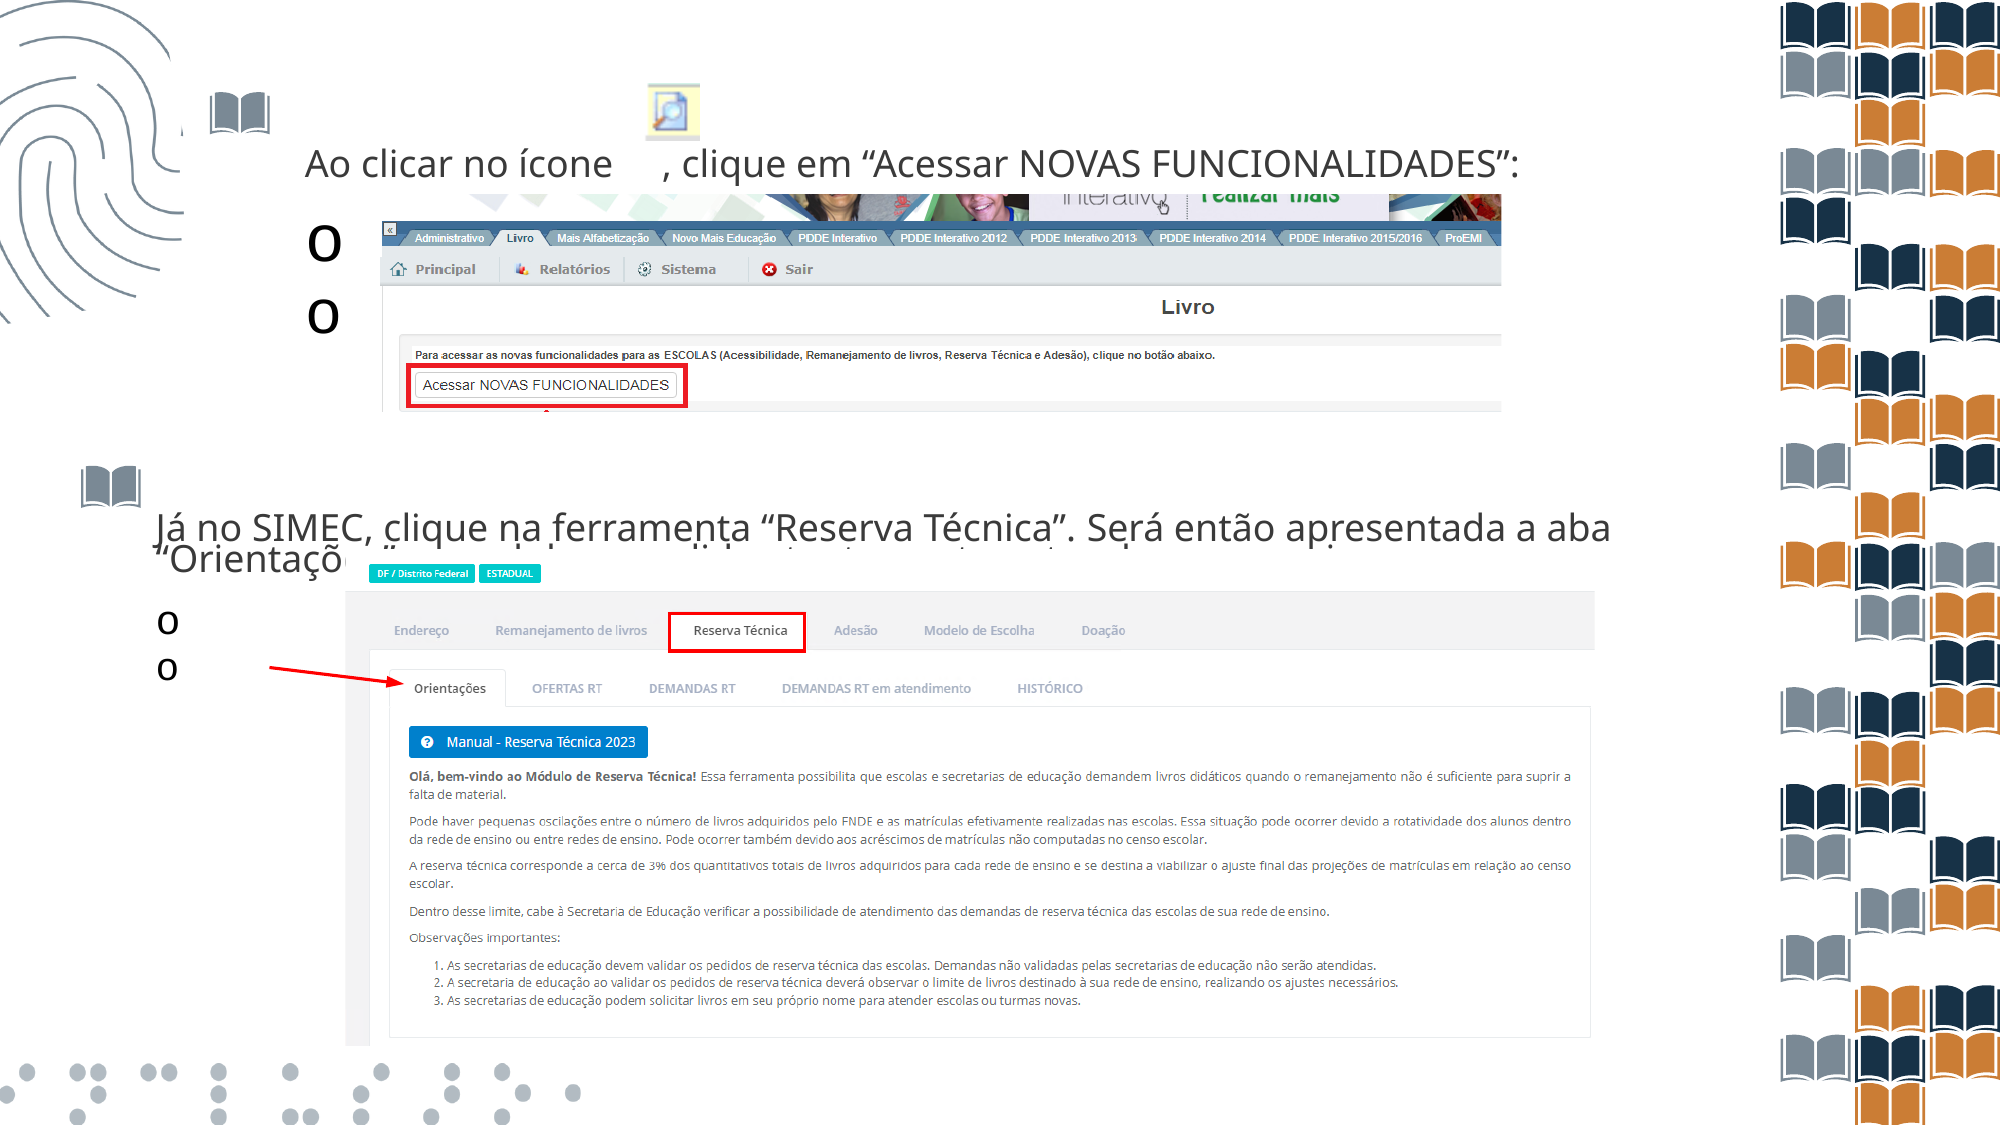

Ao clicar no ícone , clique em “Acessar NOVAS FUNCIONALIDADES”:
Já no SIMEC, clique na ferramenta “Reserva Técnica”. Será então apresentada a aba “Orientações”, a qual deve ser lida atentamente antes de prosseguir: